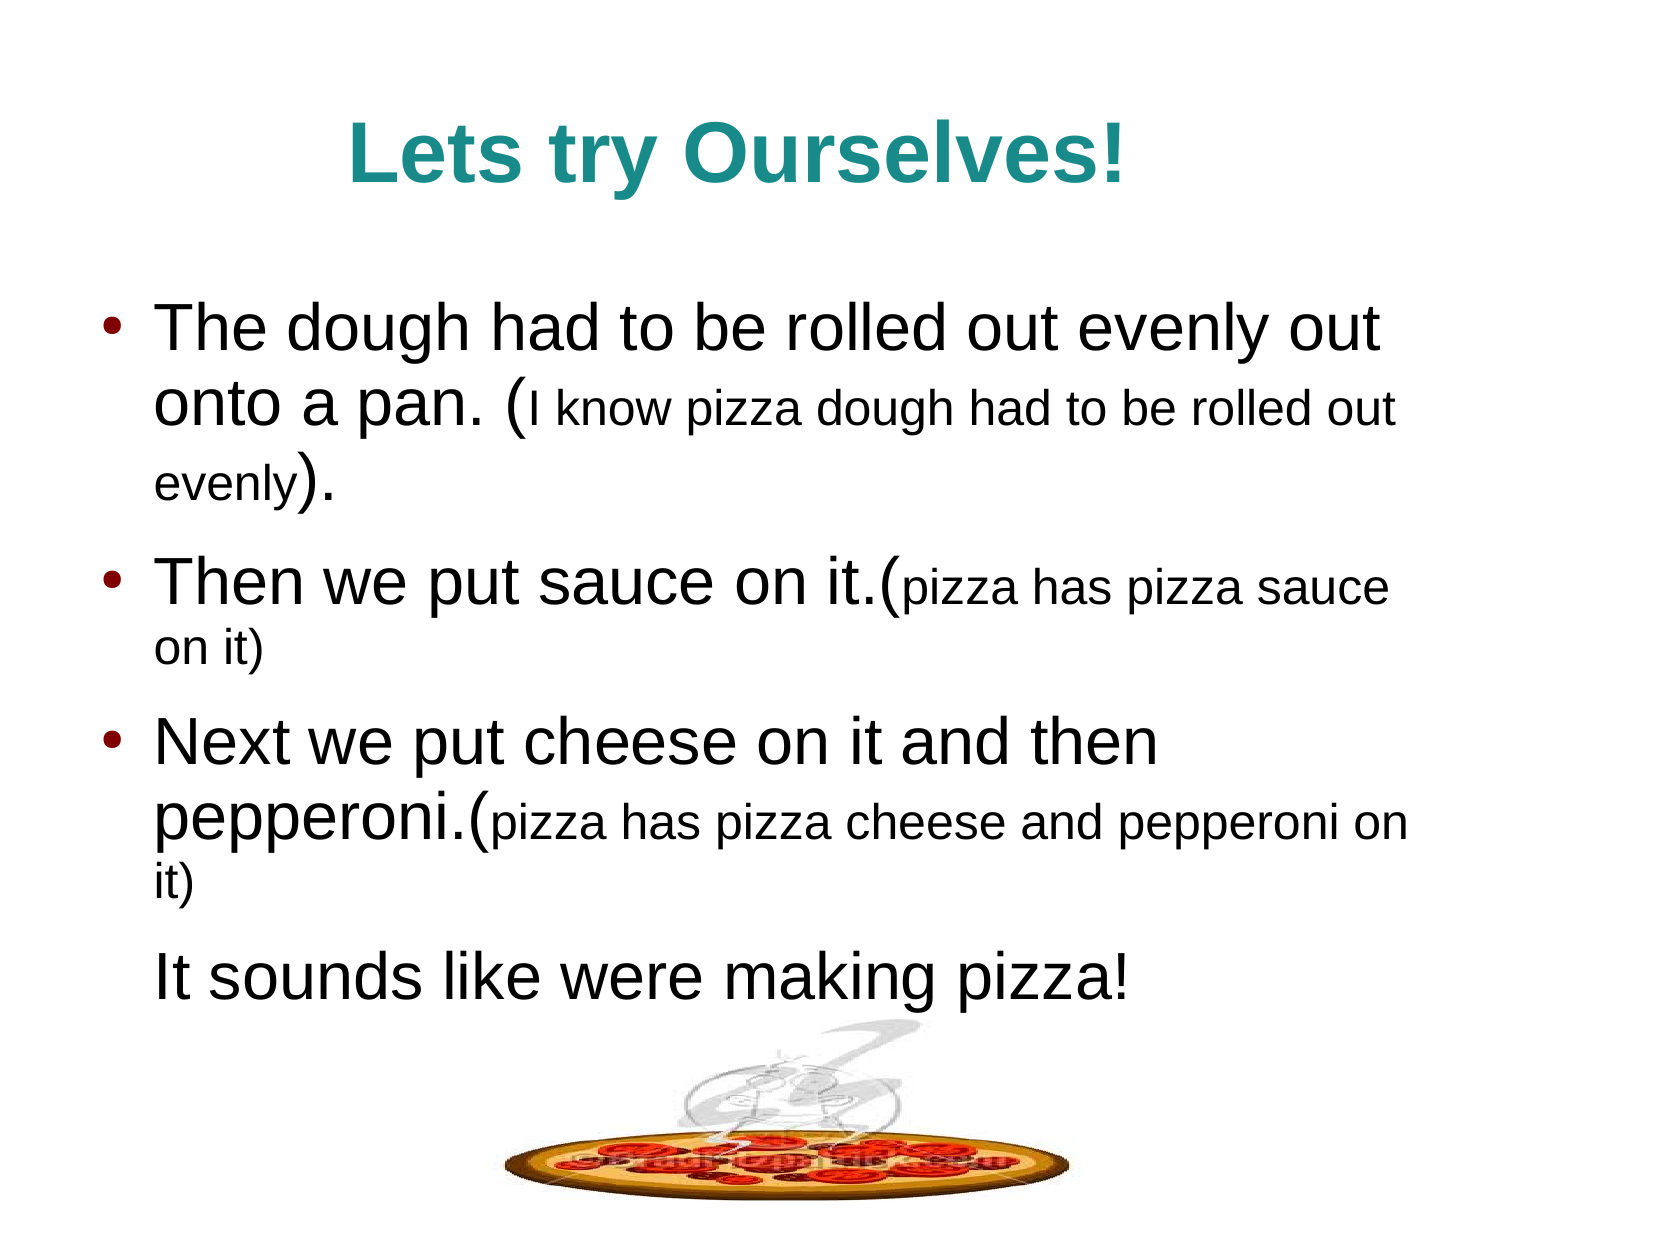

# Lets try Ourselves!
The dough had to be rolled out evenly out onto a pan. (I know pizza dough had to be rolled out evenly).
Then we put sauce on it.(pizza has pizza sauce on it)
Next we put cheese on it and then pepperoni.(pizza has pizza cheese and pepperoni on it)
It sounds like were making pizza!